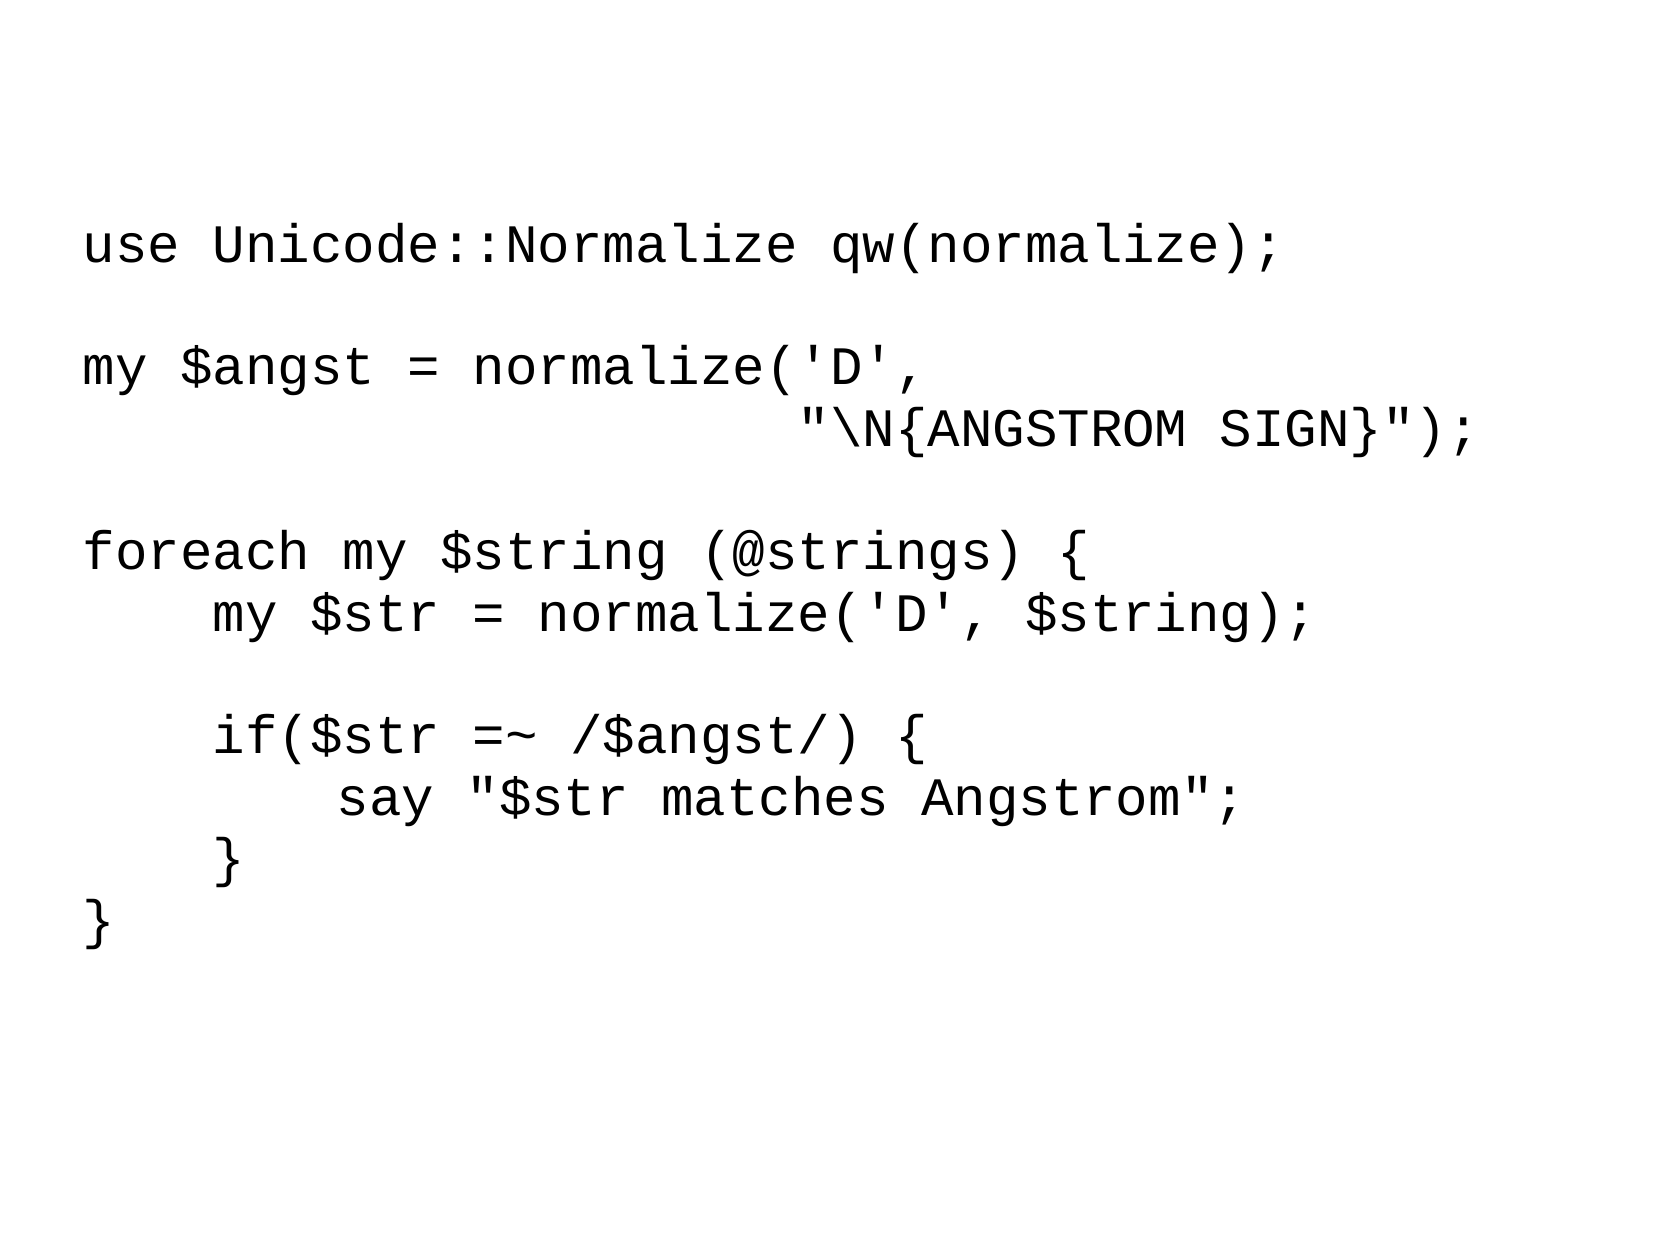

# use Unicode::Normalize qw(normalize); my $angst = normalize('D', "\N{ANGSTROM SIGN}"); foreach my $string (@strings) { my $str = normalize('D', $string); if($str =~ /$angst/) { say "$str matches Angstrom"; } }